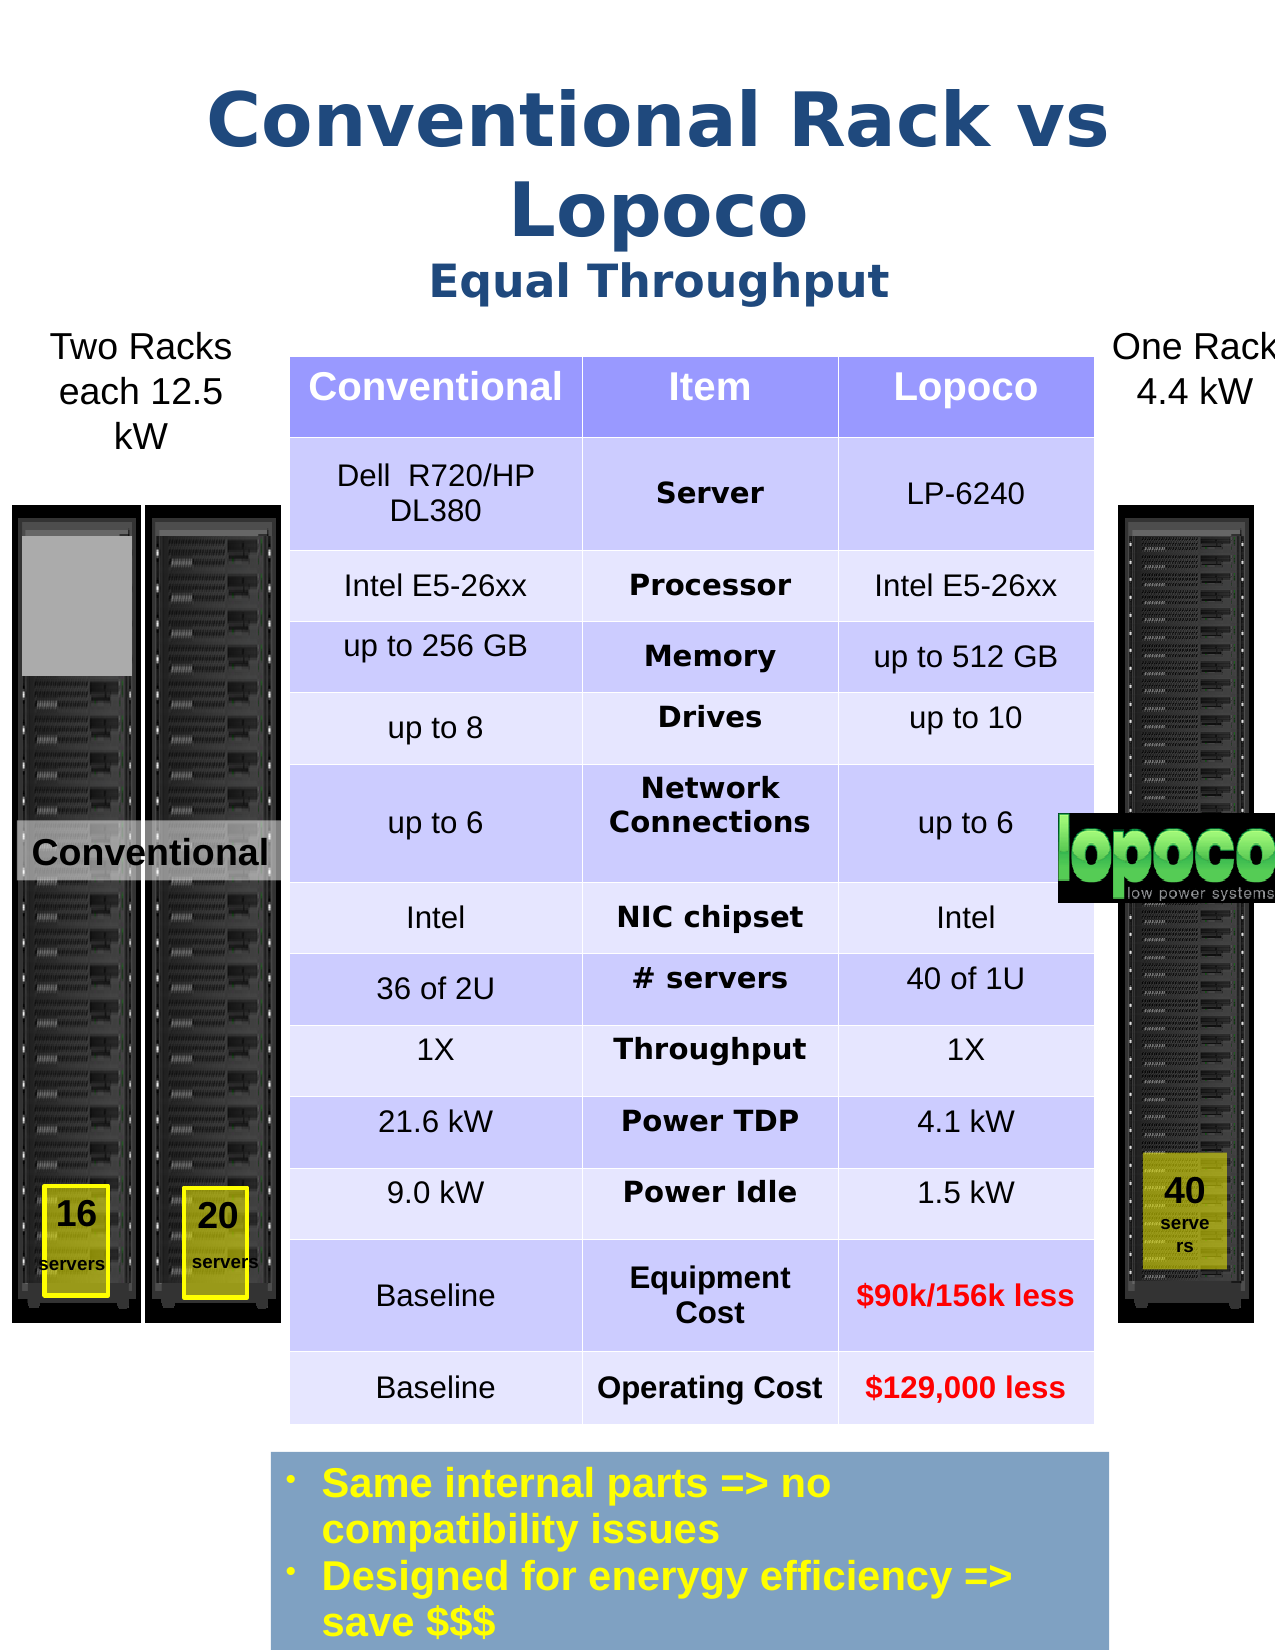

Conventional Rack vs Lopoco
Equal Throughput
Two Racks each 12.5 kW
One Rack
4.4 kW
| Conventional | Item | Lopoco |
| --- | --- | --- |
| Dell R720/HP DL380 | Server | LP-6240 |
| Intel E5-26xx | Processor | Intel E5-26xx |
| up to 256 GB | Memory | up to 512 GB |
| up to 8 | Drives | up to 10 |
| up to 6 | Network Connections | up to 6 |
| Intel | NIC chipset | Intel |
| 36 of 2U | # servers | 40 of 1U |
| 1X | Throughput | 1X |
| 21.6 kW | Power TDP | 4.1 kW |
| 9.0 kW | Power Idle | 1.5 kW |
| Baseline | Equipment Cost | $90k/156k less |
| Baseline | Operating Cost | $129,000 less |
Conventional
40
servers
16
20
servers
servers
Same internal parts => no compatibility issues
Designed for enerygy efficiency => save $$$